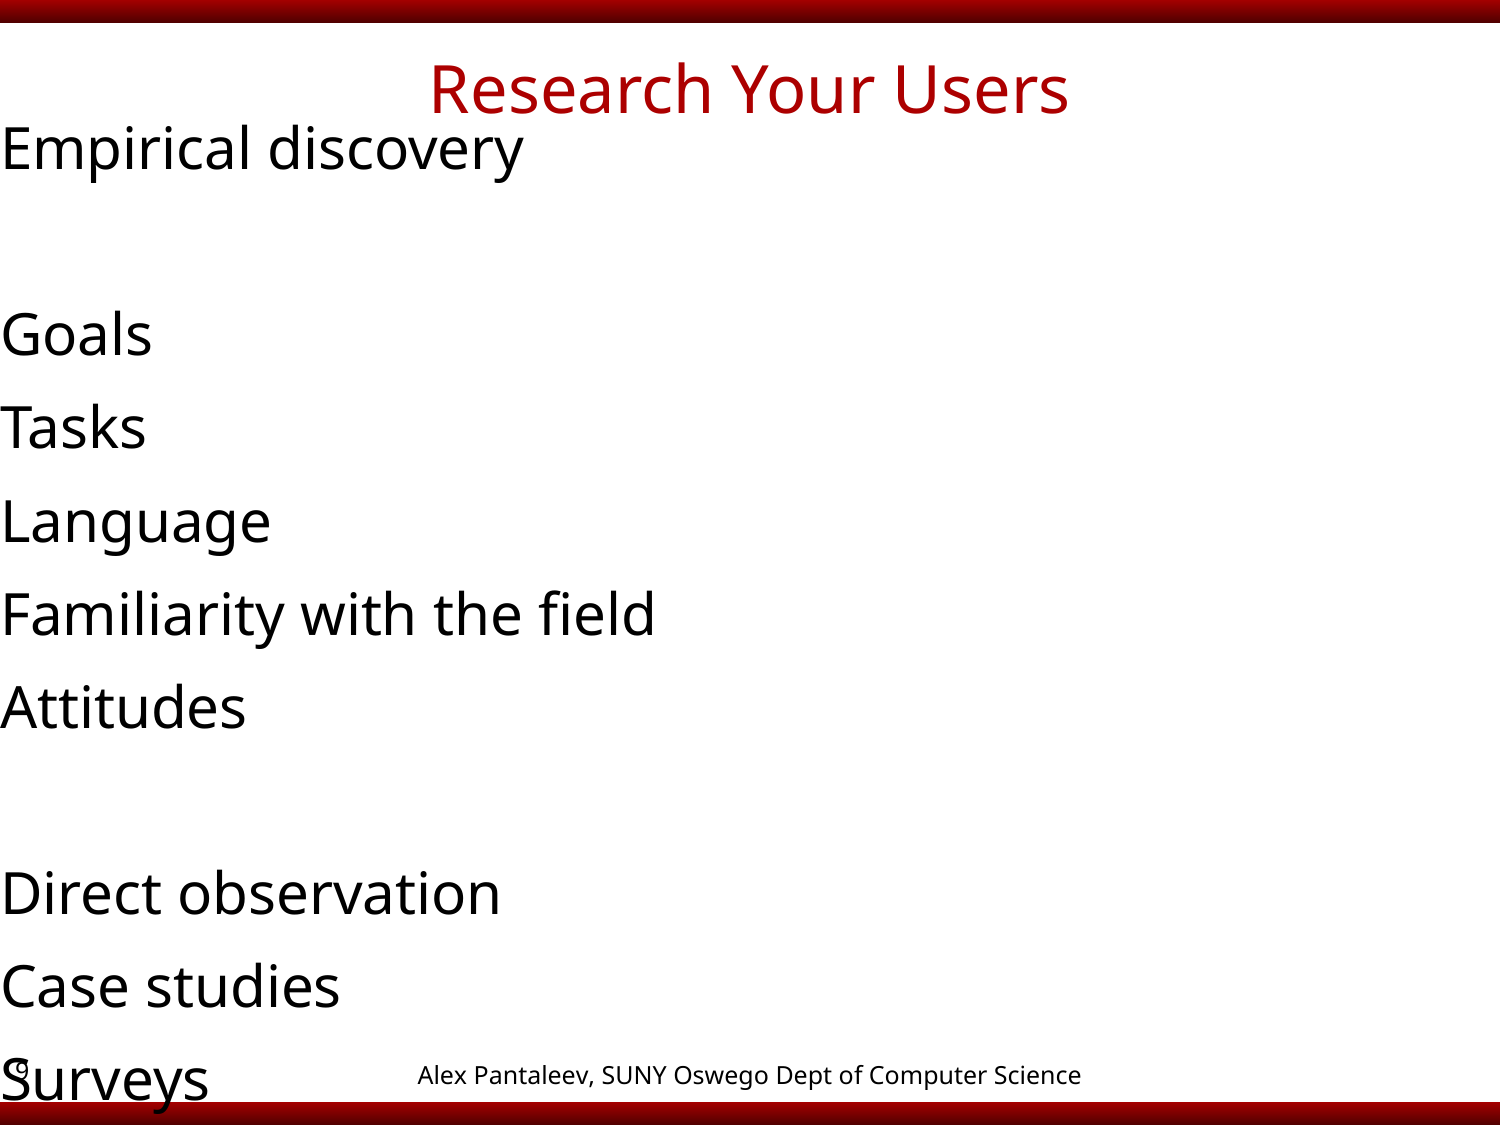

# Research Your Users
Empirical discovery
Goals
Tasks
Language
Familiarity with the field
Attitudes
Direct observation
Case studies
Surveys
Personas
9